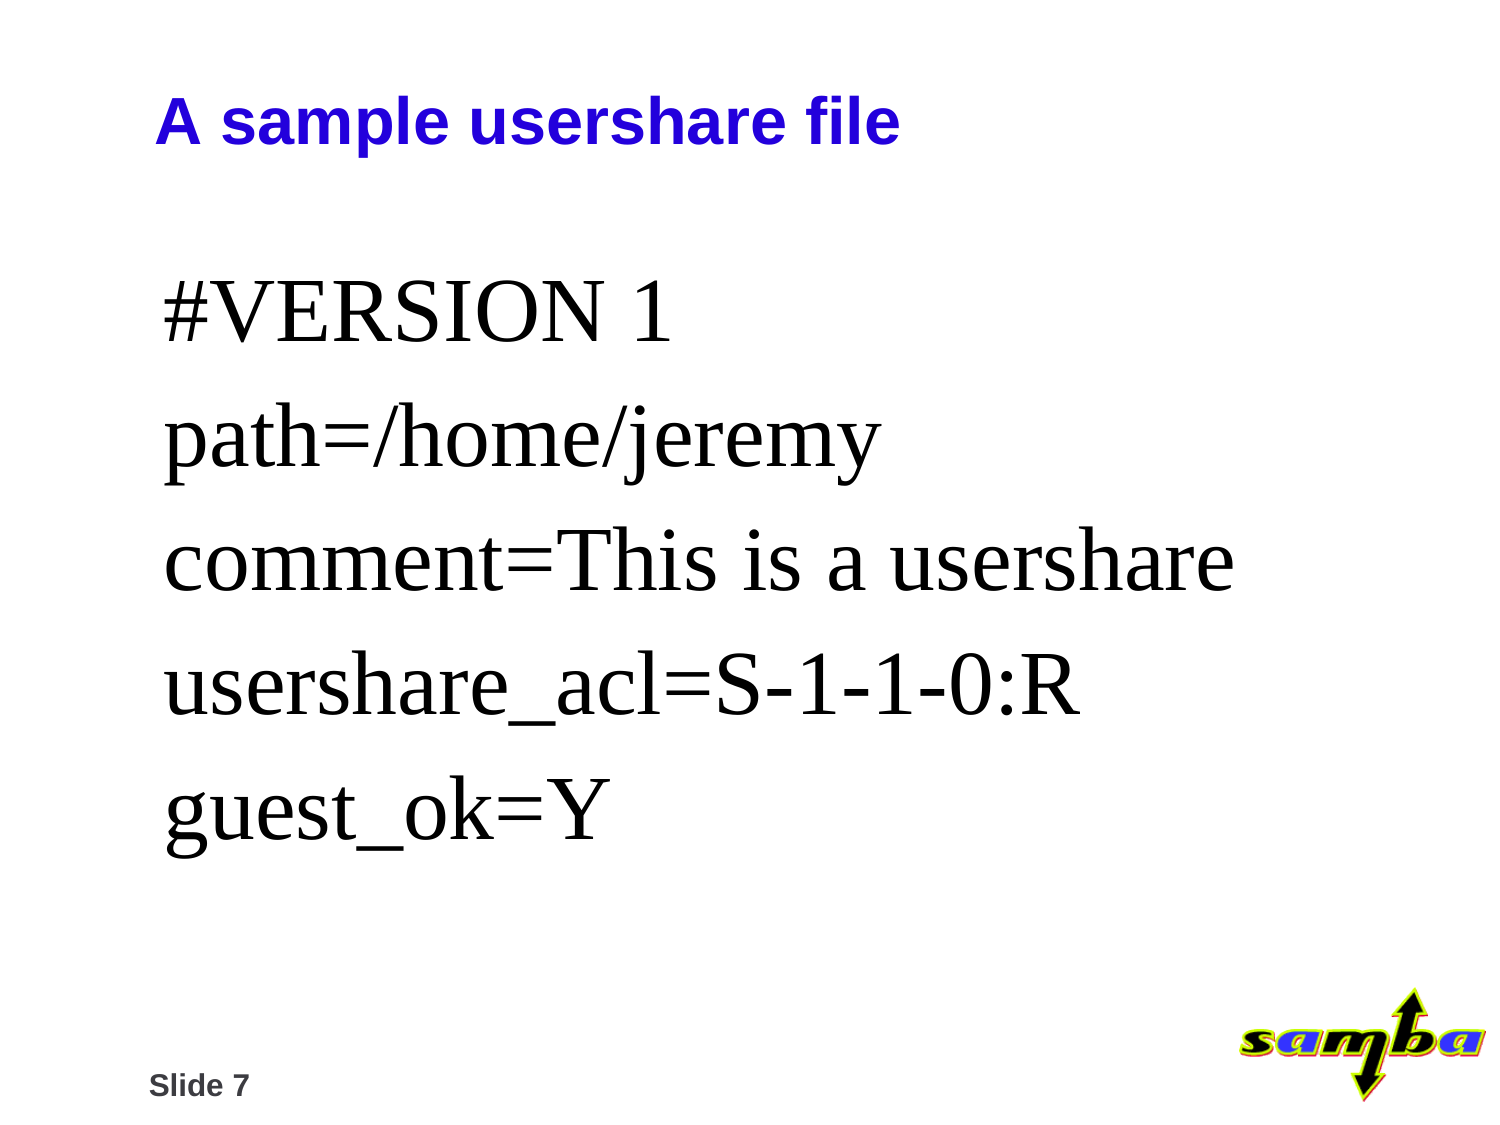

# A sample usershare file
#VERSION 1
path=/home/jeremy
comment=This is a usershare
usershare_acl=S-1-1-0:R
guest_ok=Y